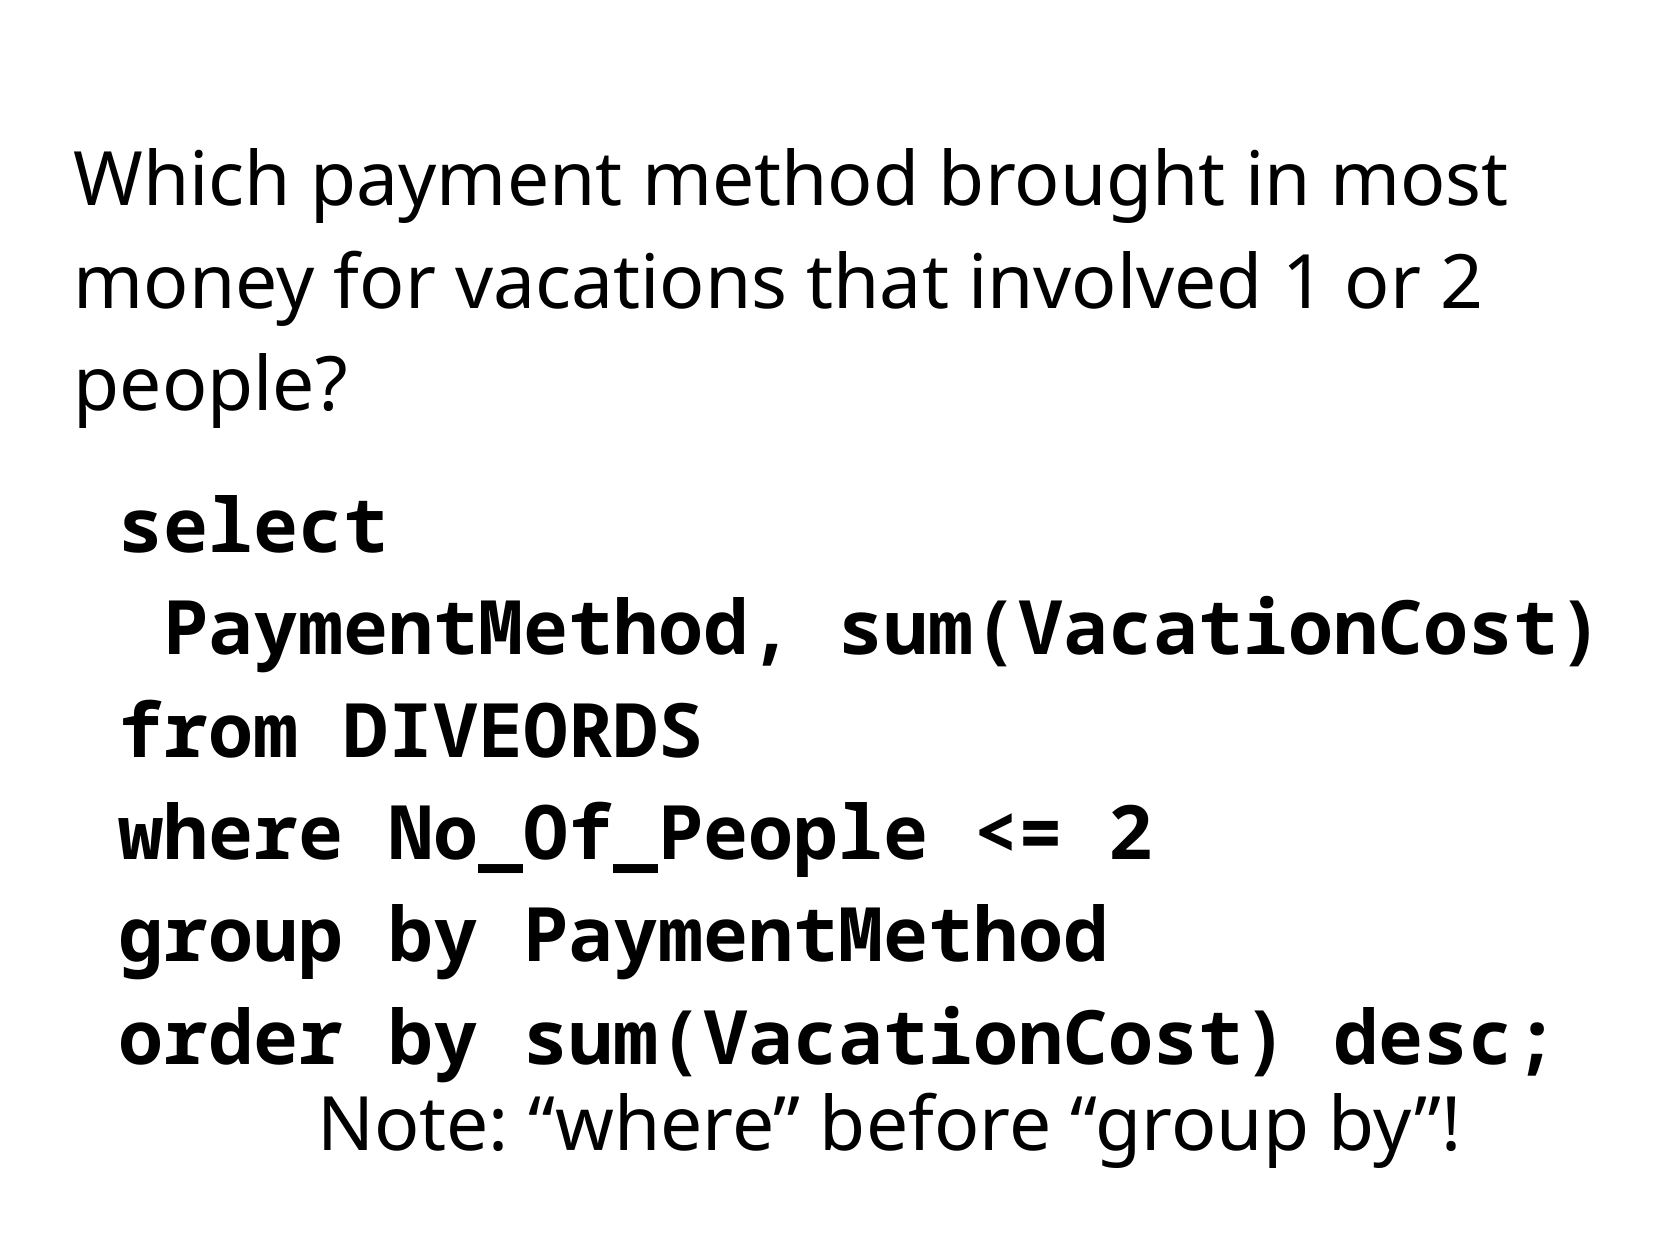

Which payment method brought in most money for vacations that involved 1 or 2 people?
# select
 PaymentMethod, sum(VacationCost)
from DIVEORDS
where No_Of_People <= 2
group by PaymentMethod
order by sum(VacationCost) desc;
Note: “where” before “group by”!